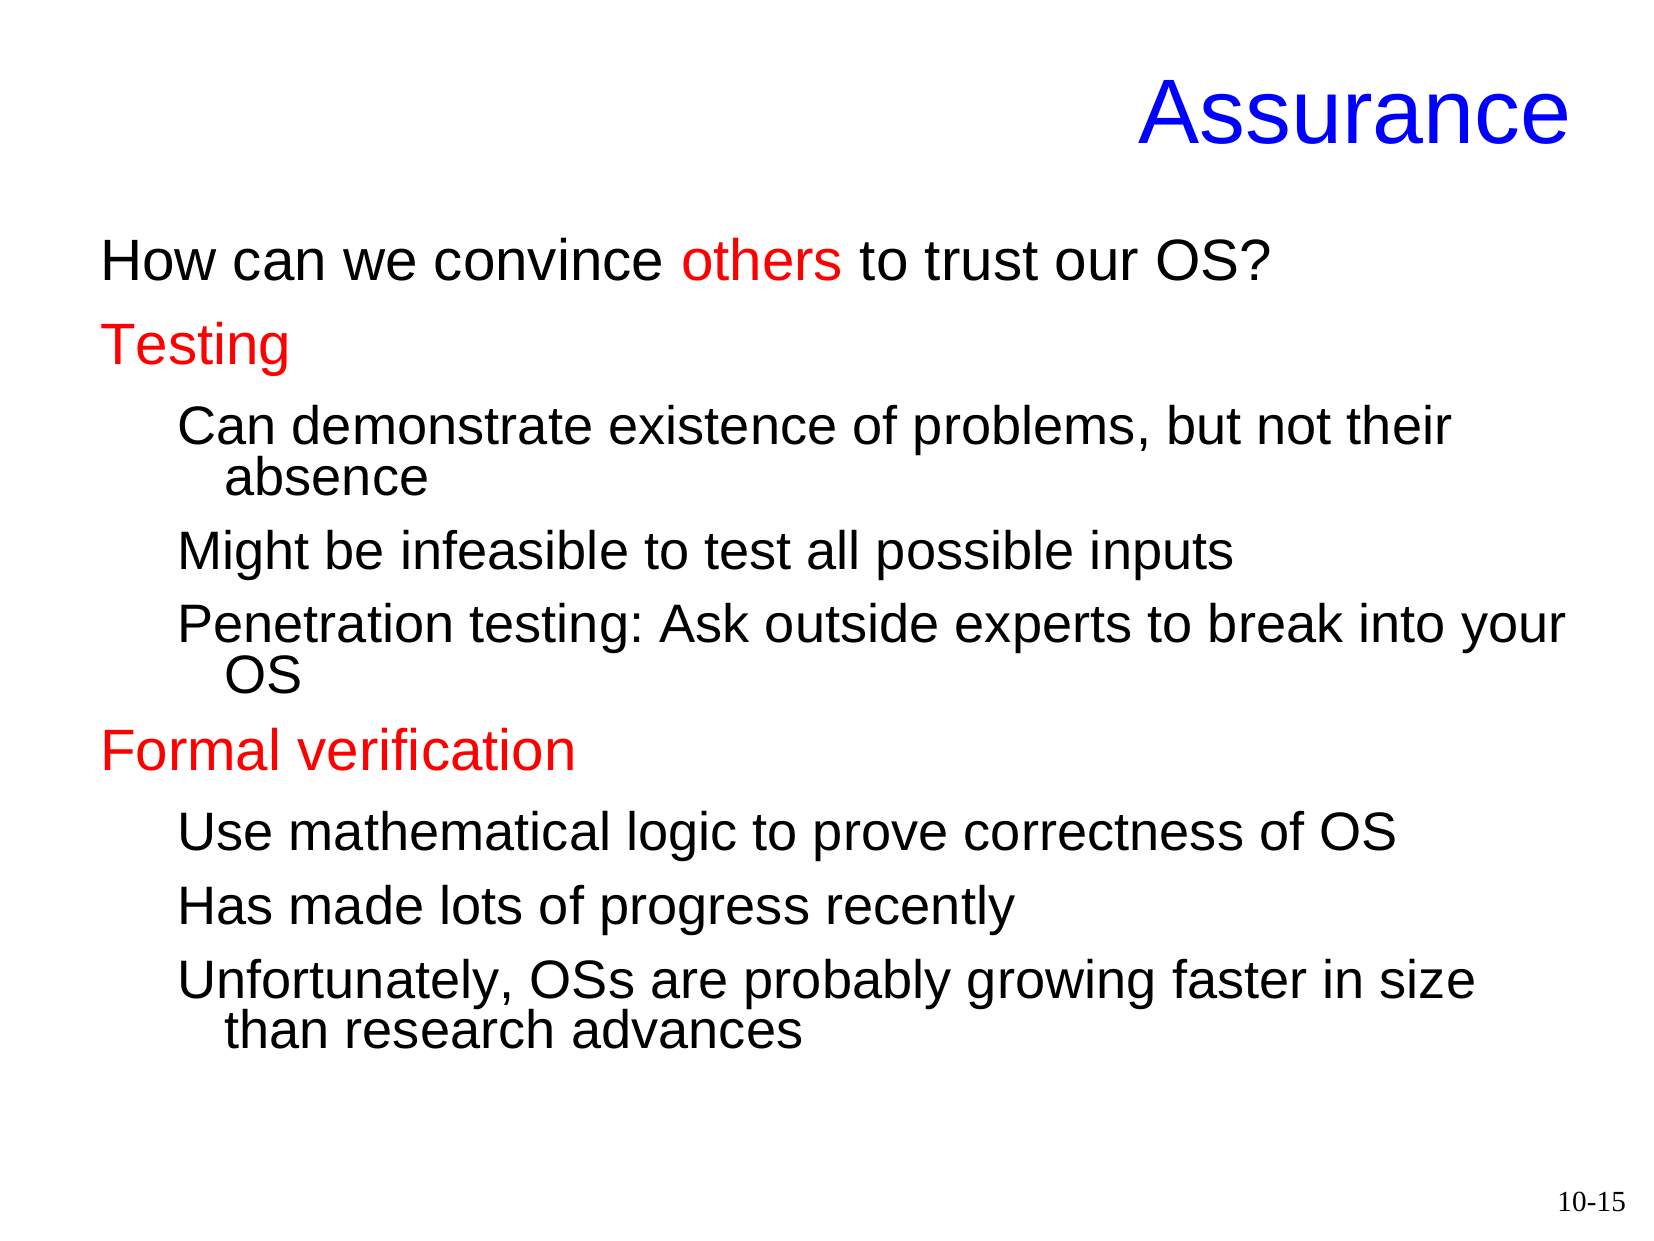

# Assurance
How can we convince others to trust our OS?
Testing
Can demonstrate existence of problems, but not their absence
Might be infeasible to test all possible inputs
Penetration testing: Ask outside experts to break into your OS
Formal verification
Use mathematical logic to prove correctness of OS
Has made lots of progress recently
Unfortunately, OSs are probably growing faster in size than research advances